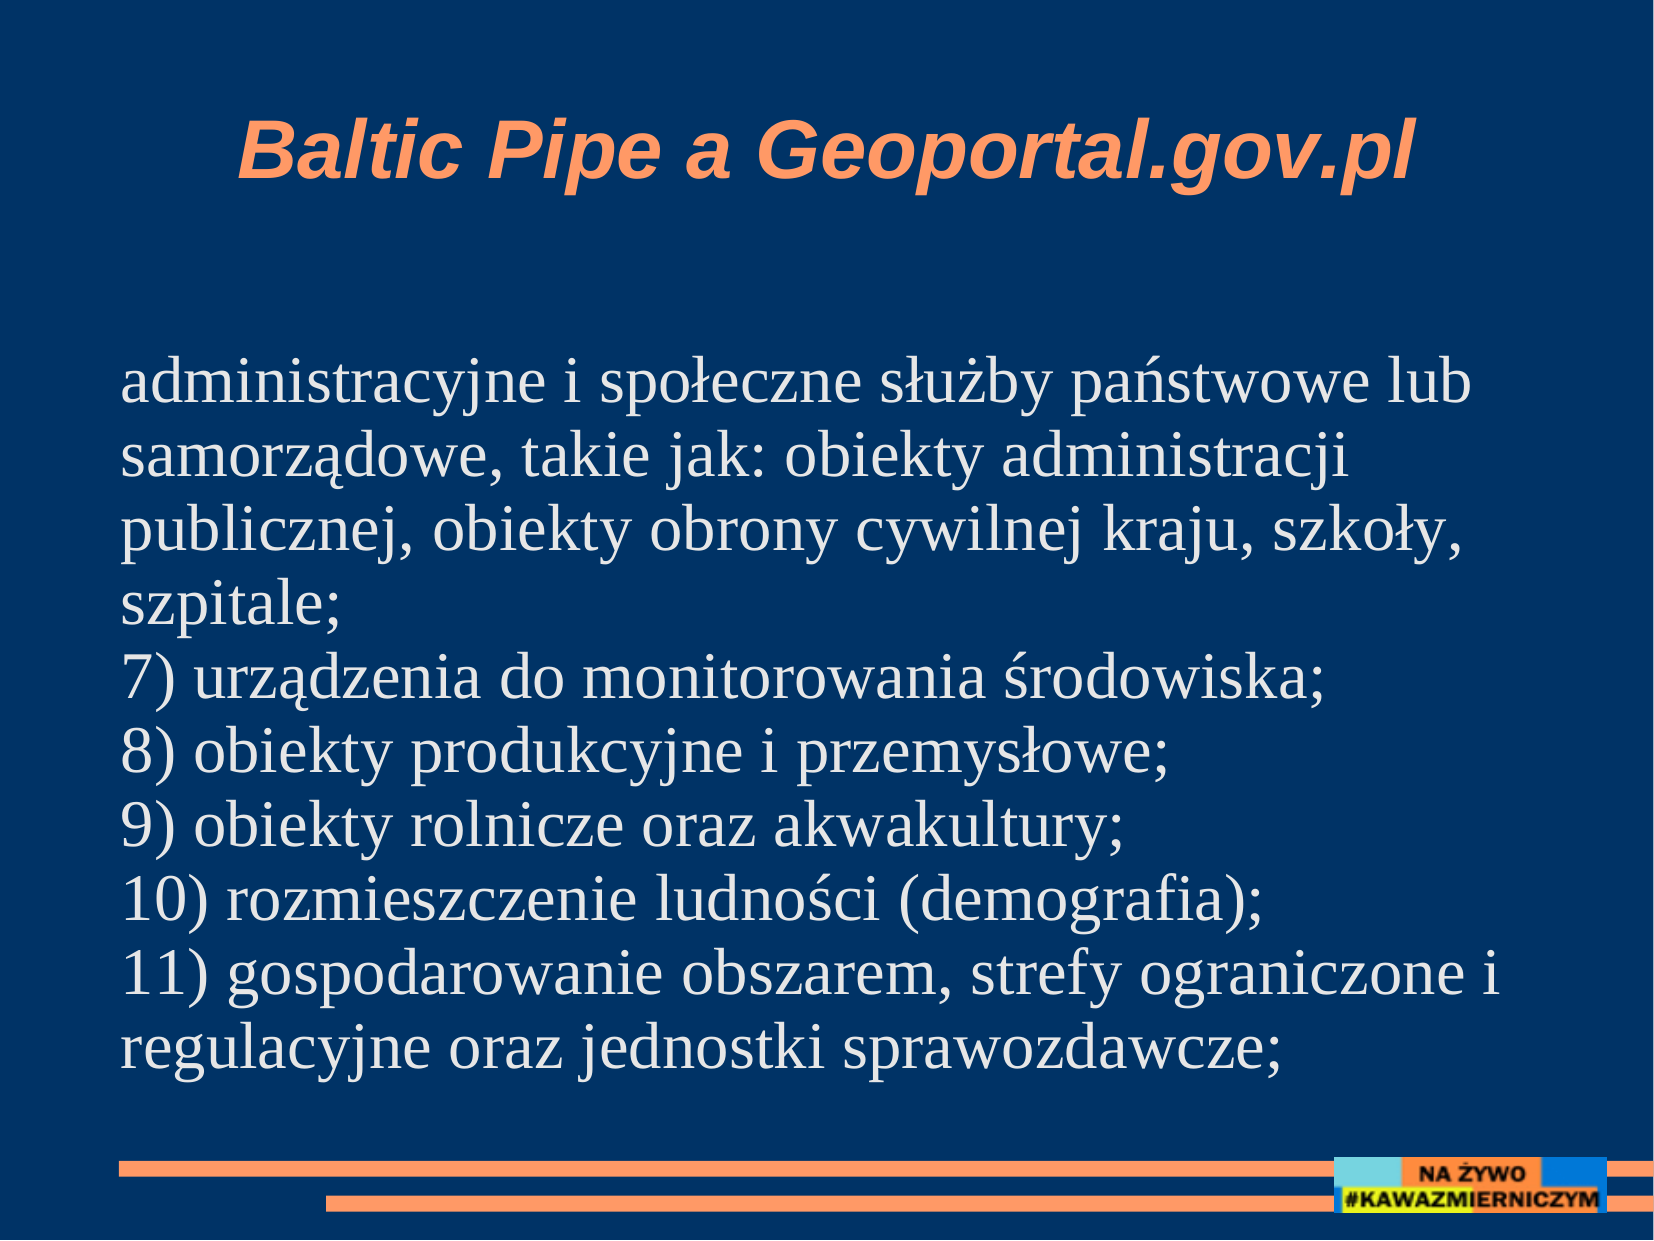

# Baltic Pipe a Geoportal.gov.pl
administracyjne i społeczne służby państwowe lub samorządowe, takie jak: obiekty administracji publicznej, obiekty obrony cywilnej kraju, szkoły, szpitale;
7) urządzenia do monitorowania środowiska;
8) obiekty produkcyjne i przemysłowe;
9) obiekty rolnicze oraz akwakultury;
10) rozmieszczenie ludności (demografia);
11) gospodarowanie obszarem, strefy ograniczone i regulacyjne oraz jednostki sprawozdawcze;